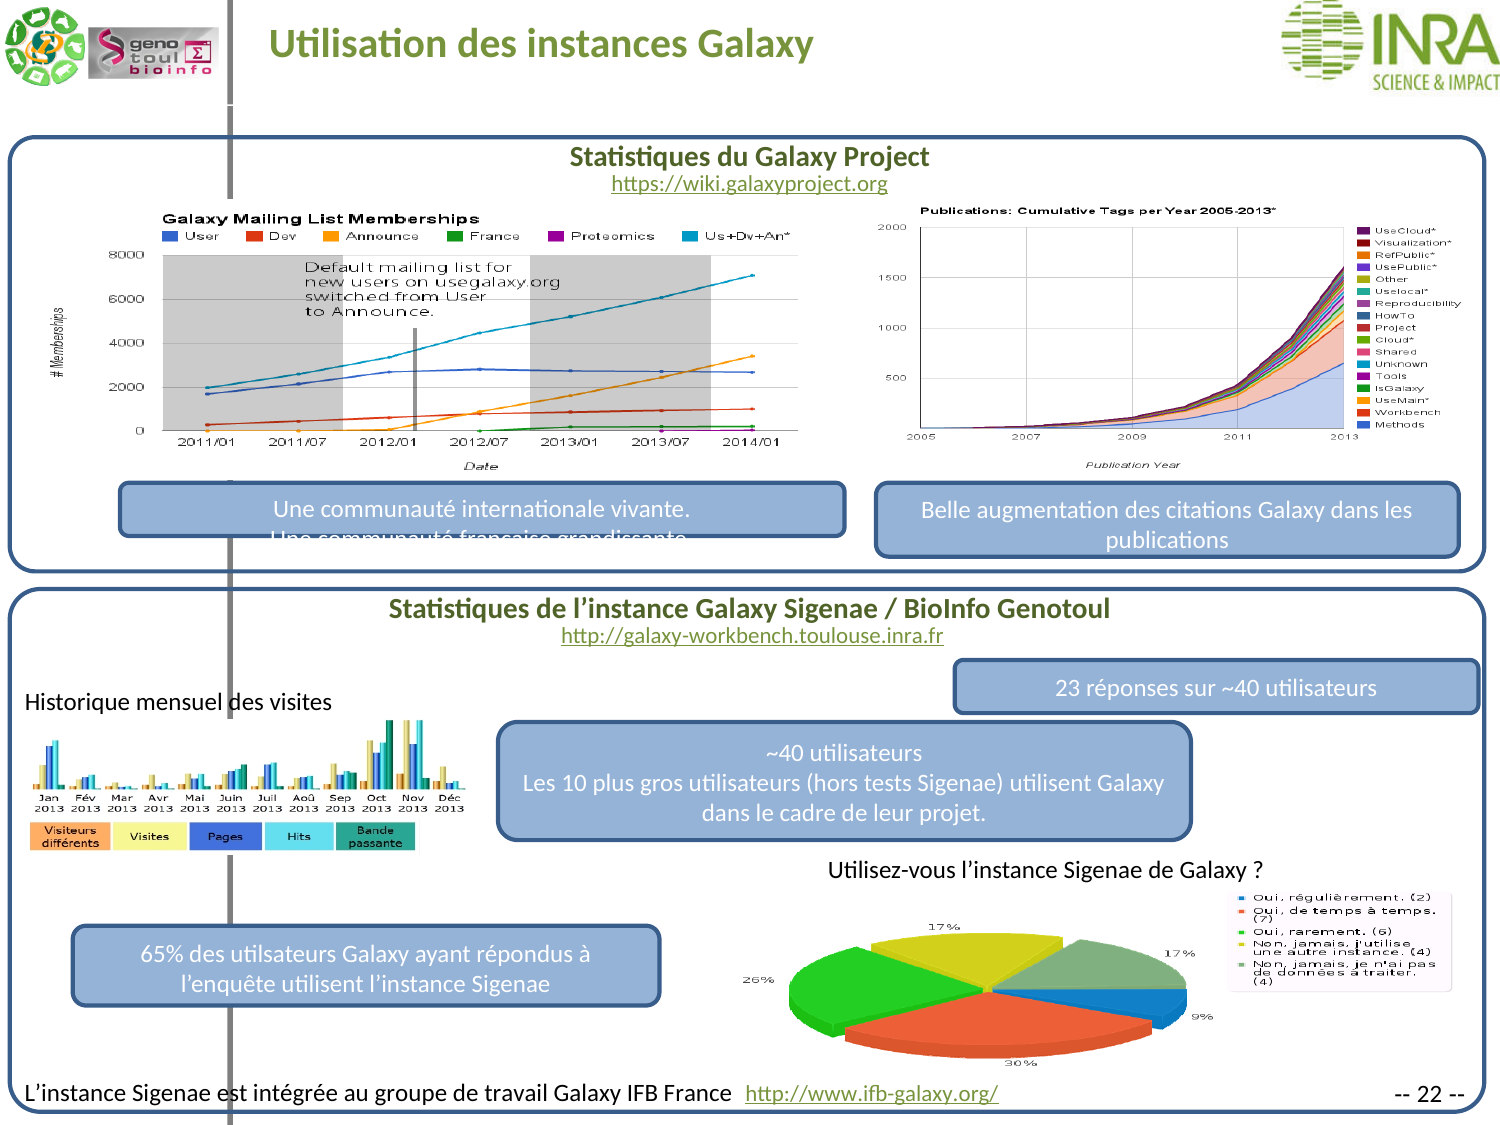

Utilisation des instances Galaxy
Statistiques du Galaxy Project
https://wiki.galaxyproject.org
Une communauté internationale vivante.
Une communauté française grandissante.
Belle augmentation des citations Galaxy dans les publications
Statistiques de l’instance Galaxy Sigenae / BioInfo Genotoul
 http://galaxy-workbench.toulouse.inra.fr
23 réponses sur ~40 utilisateurs
Historique mensuel des visites
~40 utilisateurs
Les 10 plus gros utilisateurs (hors tests Sigenae) utilisent Galaxy dans le cadre de leur projet.
Utilisez-vous l’instance Sigenae de Galaxy ?
65% des utilsateurs Galaxy ayant répondus à l’enquête utilisent l’instance Sigenae
L’instance Sigenae est intégrée au groupe de travail Galaxy IFB France http://www.ifb-galaxy.org/